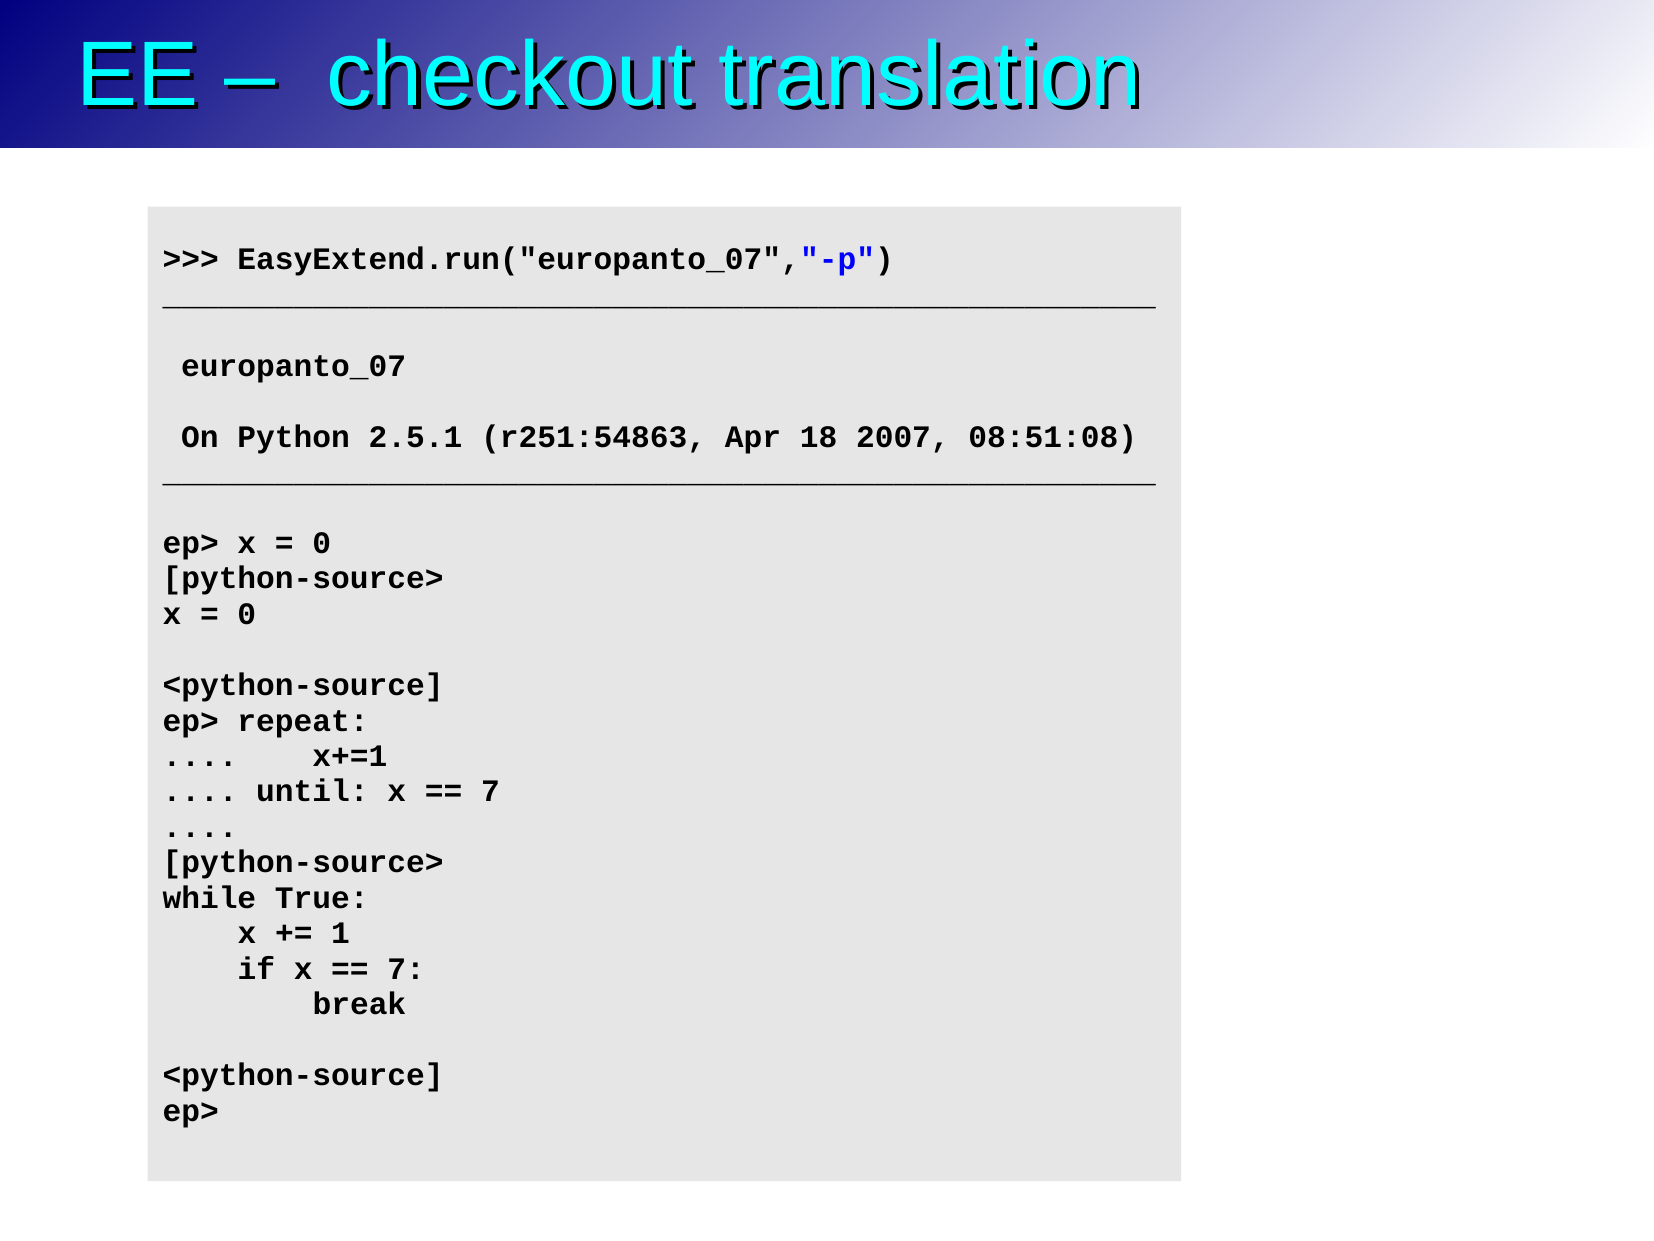

# EE – checkout translation
>>> EasyExtend.run("europanto_07","-p")
_____________________________________________________
 europanto_07
 On Python 2.5.1 (r251:54863, Apr 18 2007, 08:51:08)
_____________________________________________________
ep> x = 0
[python-source>
x = 0
<python-source]
ep> repeat:
.... x+=1
.... until: x == 7
....
[python-source>
while True:
 x += 1
 if x == 7:
 break
<python-source]
ep>